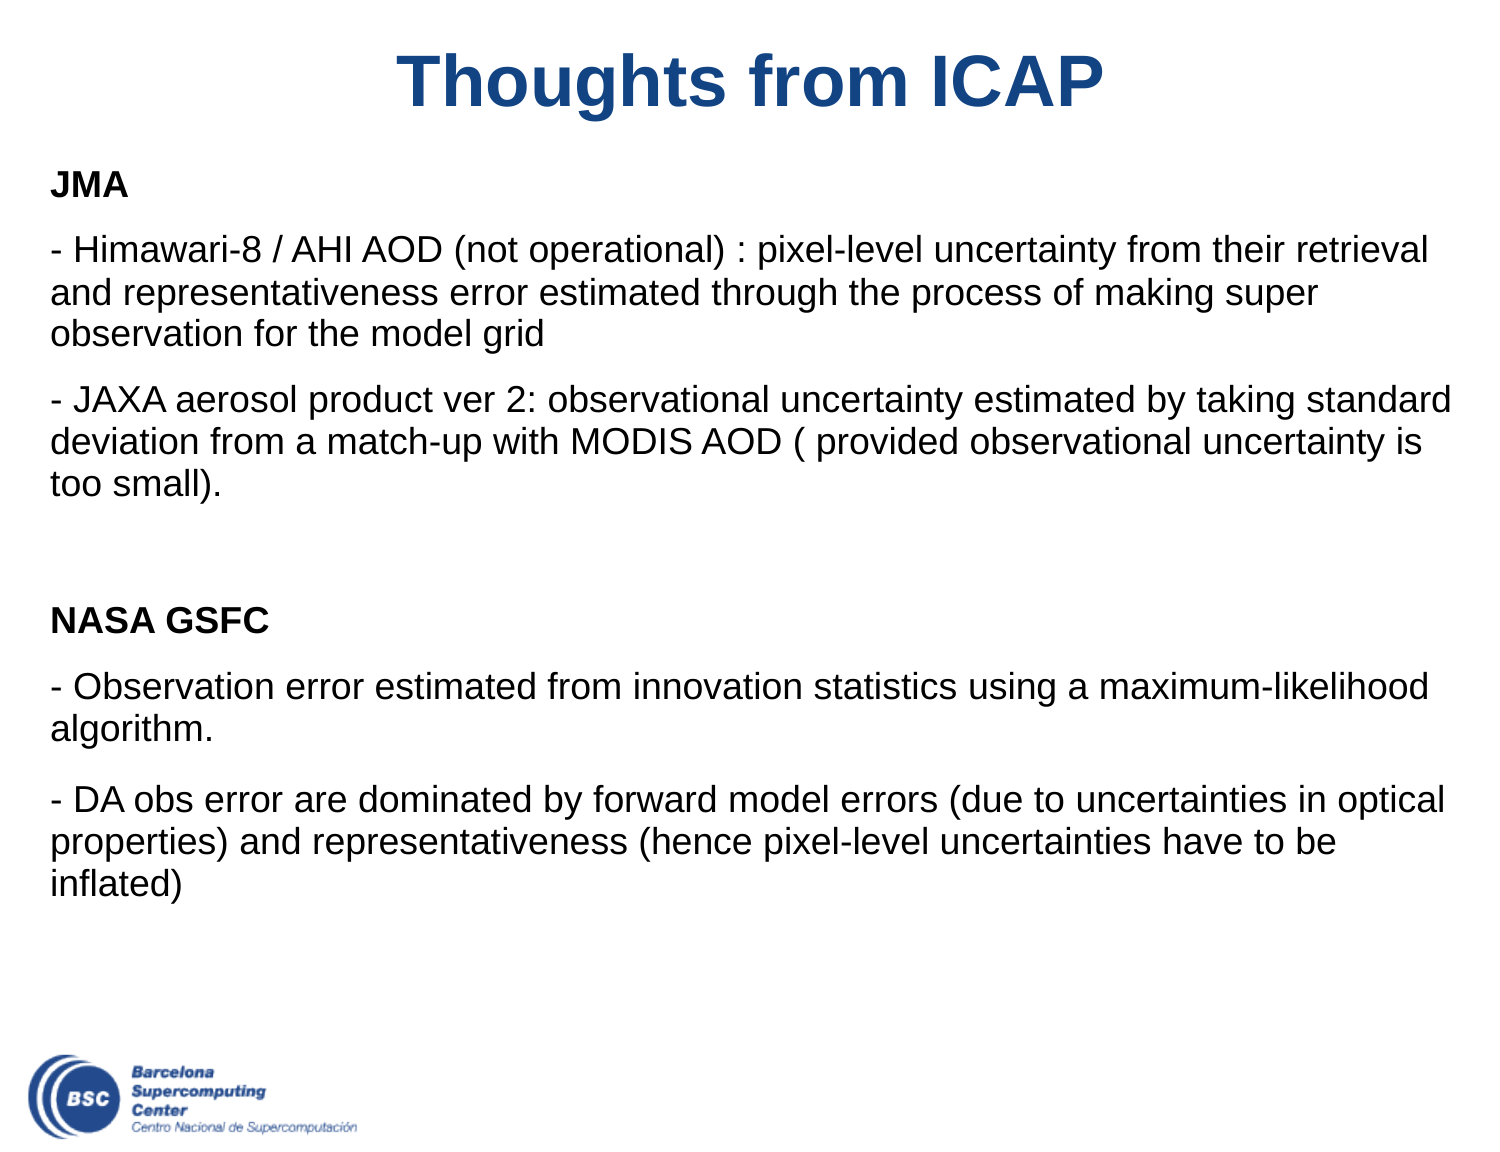

Thoughts from ICAP
JMA
- Himawari-8 / AHI AOD (not operational) : pixel-level uncertainty from their retrieval and representativeness error estimated through the process of making super observation for the model grid
- JAXA aerosol product ver 2: observational uncertainty estimated by taking standard deviation from a match-up with MODIS AOD ( provided observational uncertainty is too small).
NASA GSFC
- Observation error estimated from innovation statistics using a maximum-likelihood algorithm.
- DA obs error are dominated by forward model errors (due to uncertainties in optical properties) and representativeness (hence pixel-level uncertainties have to be inflated)